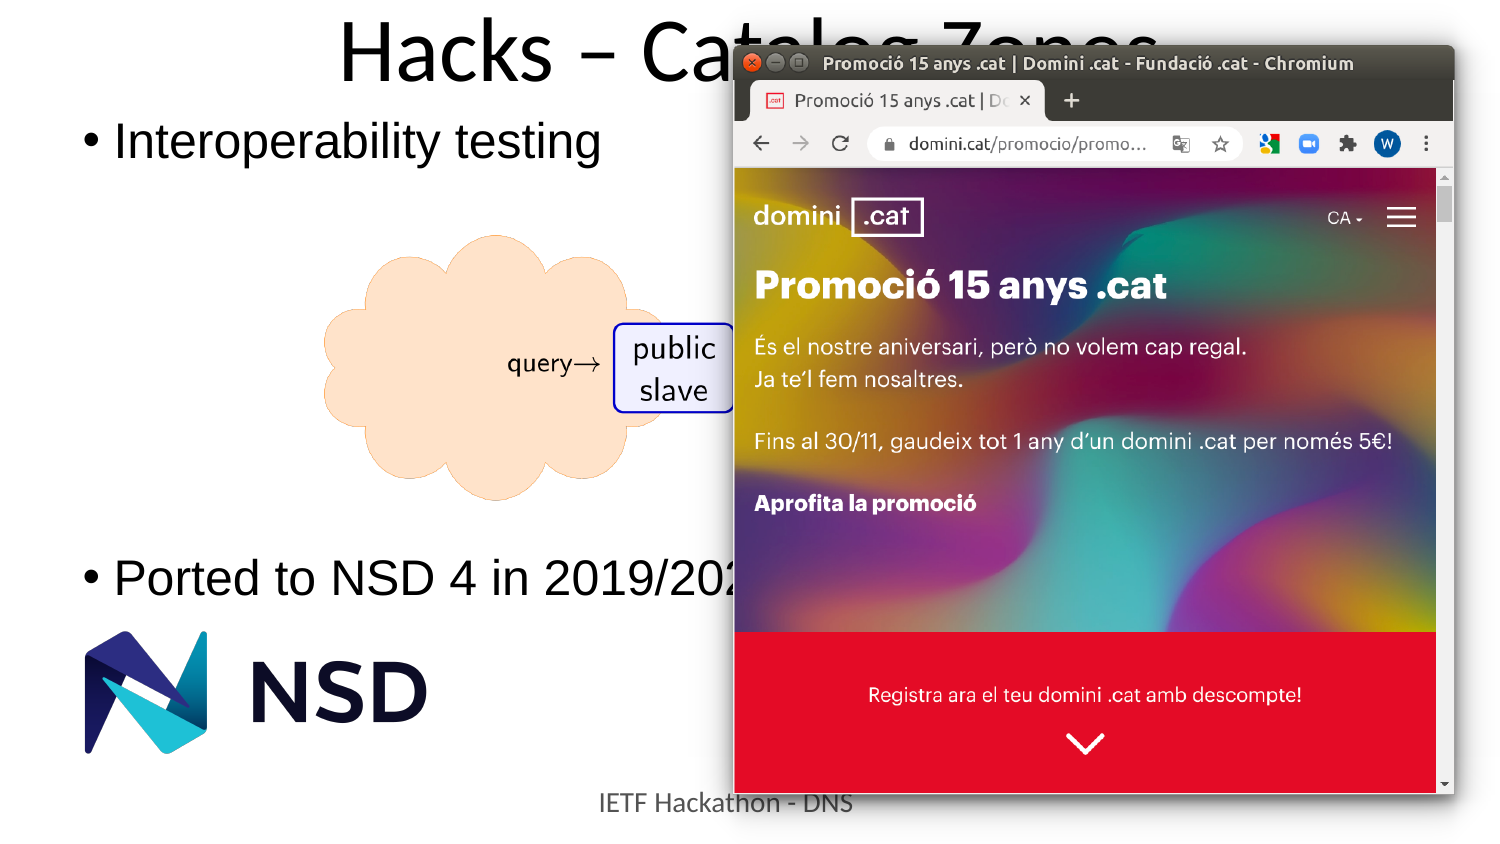

# Hacks – Catalog Zones
Interoperability testing
Ported to NSD 4 in 2019/2020